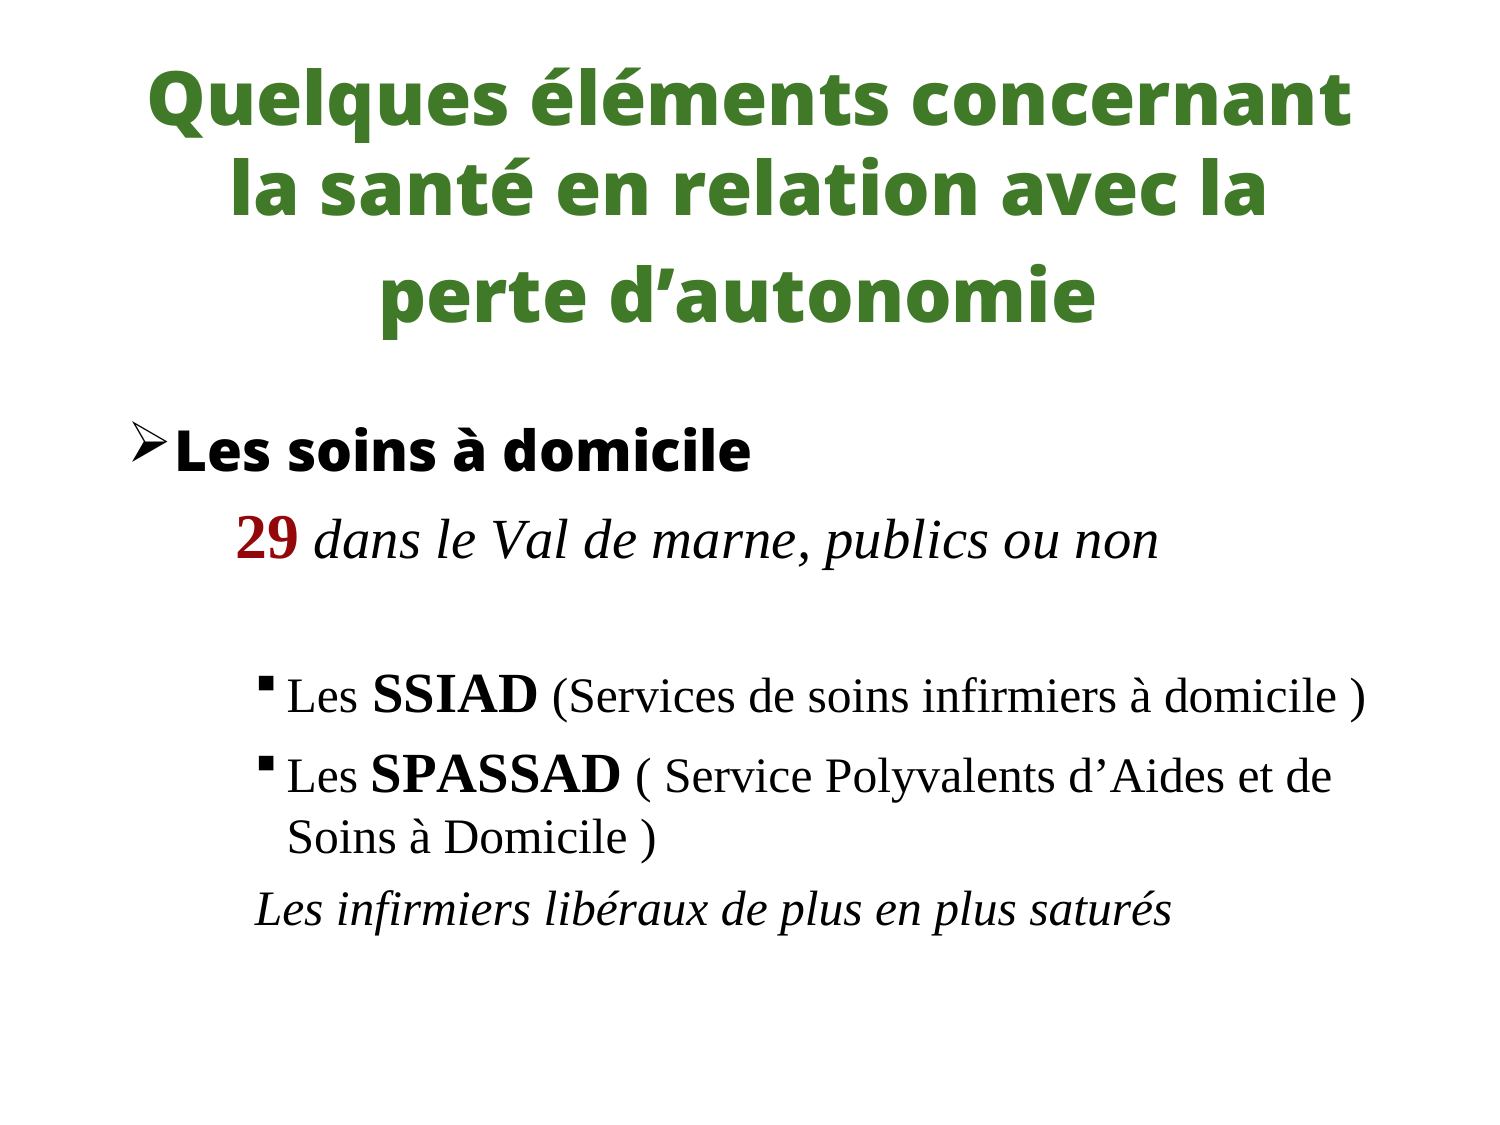

# Quelques éléments concernant la santé en relation avec la perte d’autonomie
Les soins à domicile
29 dans le Val de marne, publics ou non
Les SSIAD (Services de soins infirmiers à domicile )
Les SPASSAD ( Service Polyvalents d’Aides et de Soins à Domicile )
Les infirmiers libéraux de plus en plus saturés